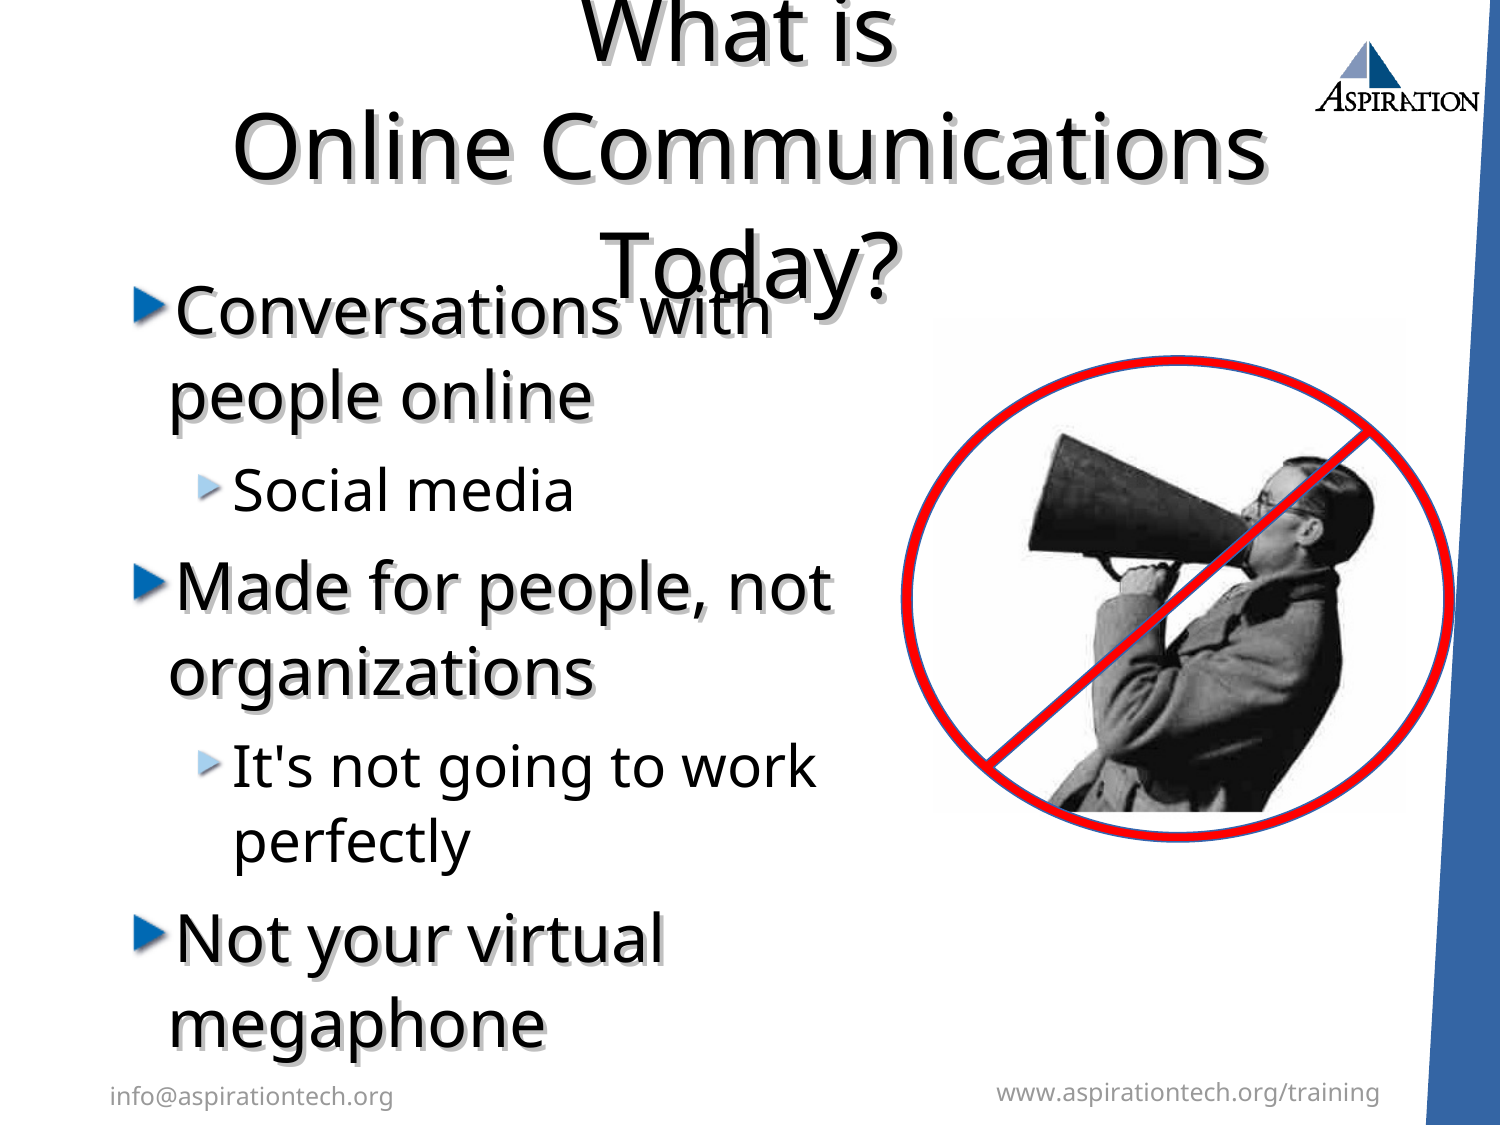

# What is Online Communications Today?
Conversations with people online
Social media
Made for people, not organizations
It's not going to work perfectly
Not your virtual megaphone